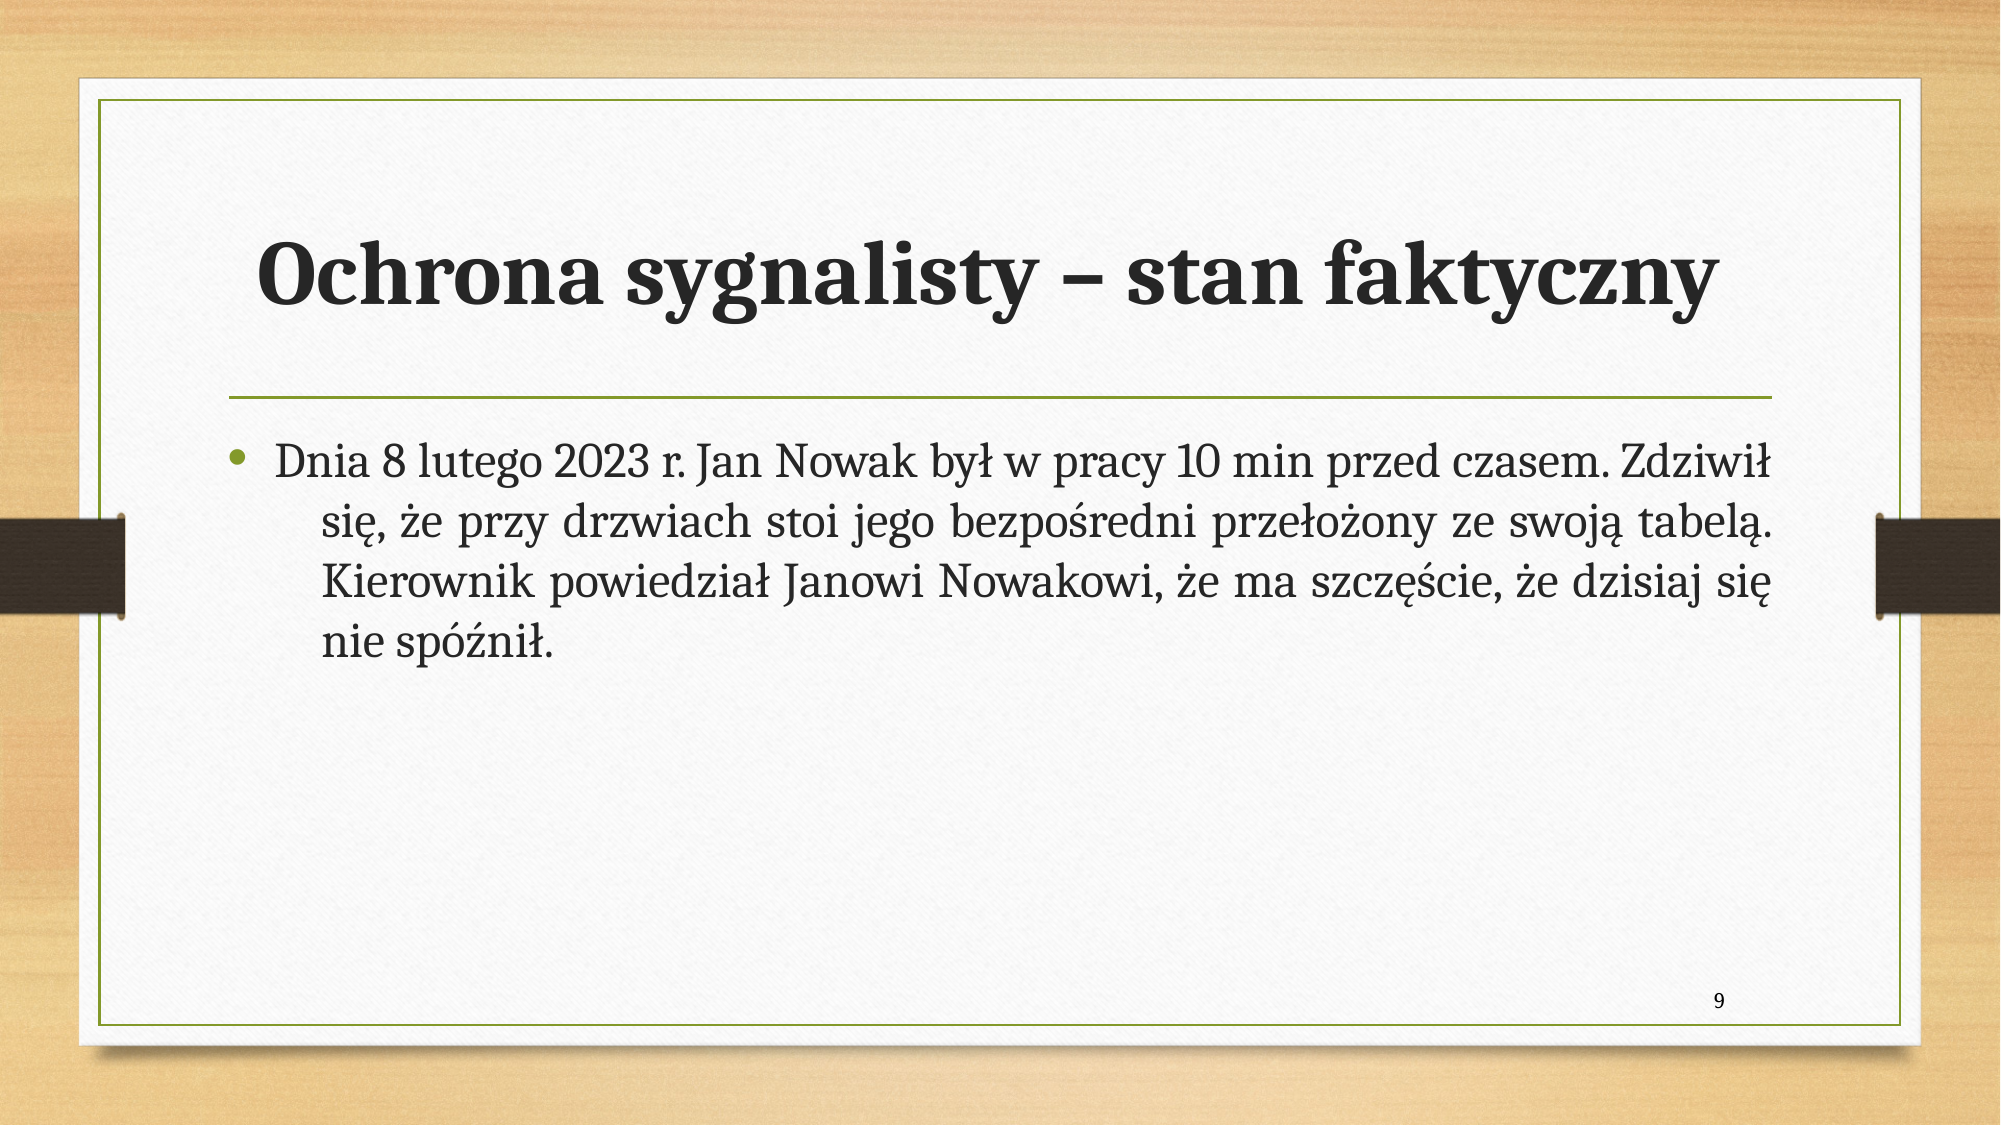

# Ochrona sygnalisty – stan faktyczny
Dnia 8 lutego 2023 r. Jan Nowak był w pracy 10 min przed czasem. Zdziwił się, że przy drzwiach stoi jego bezpośredni przełożony ze swoją tabelą. Kierownik powiedział Janowi Nowakowi, że ma szczęście, że dzisiaj się nie spóźnił.